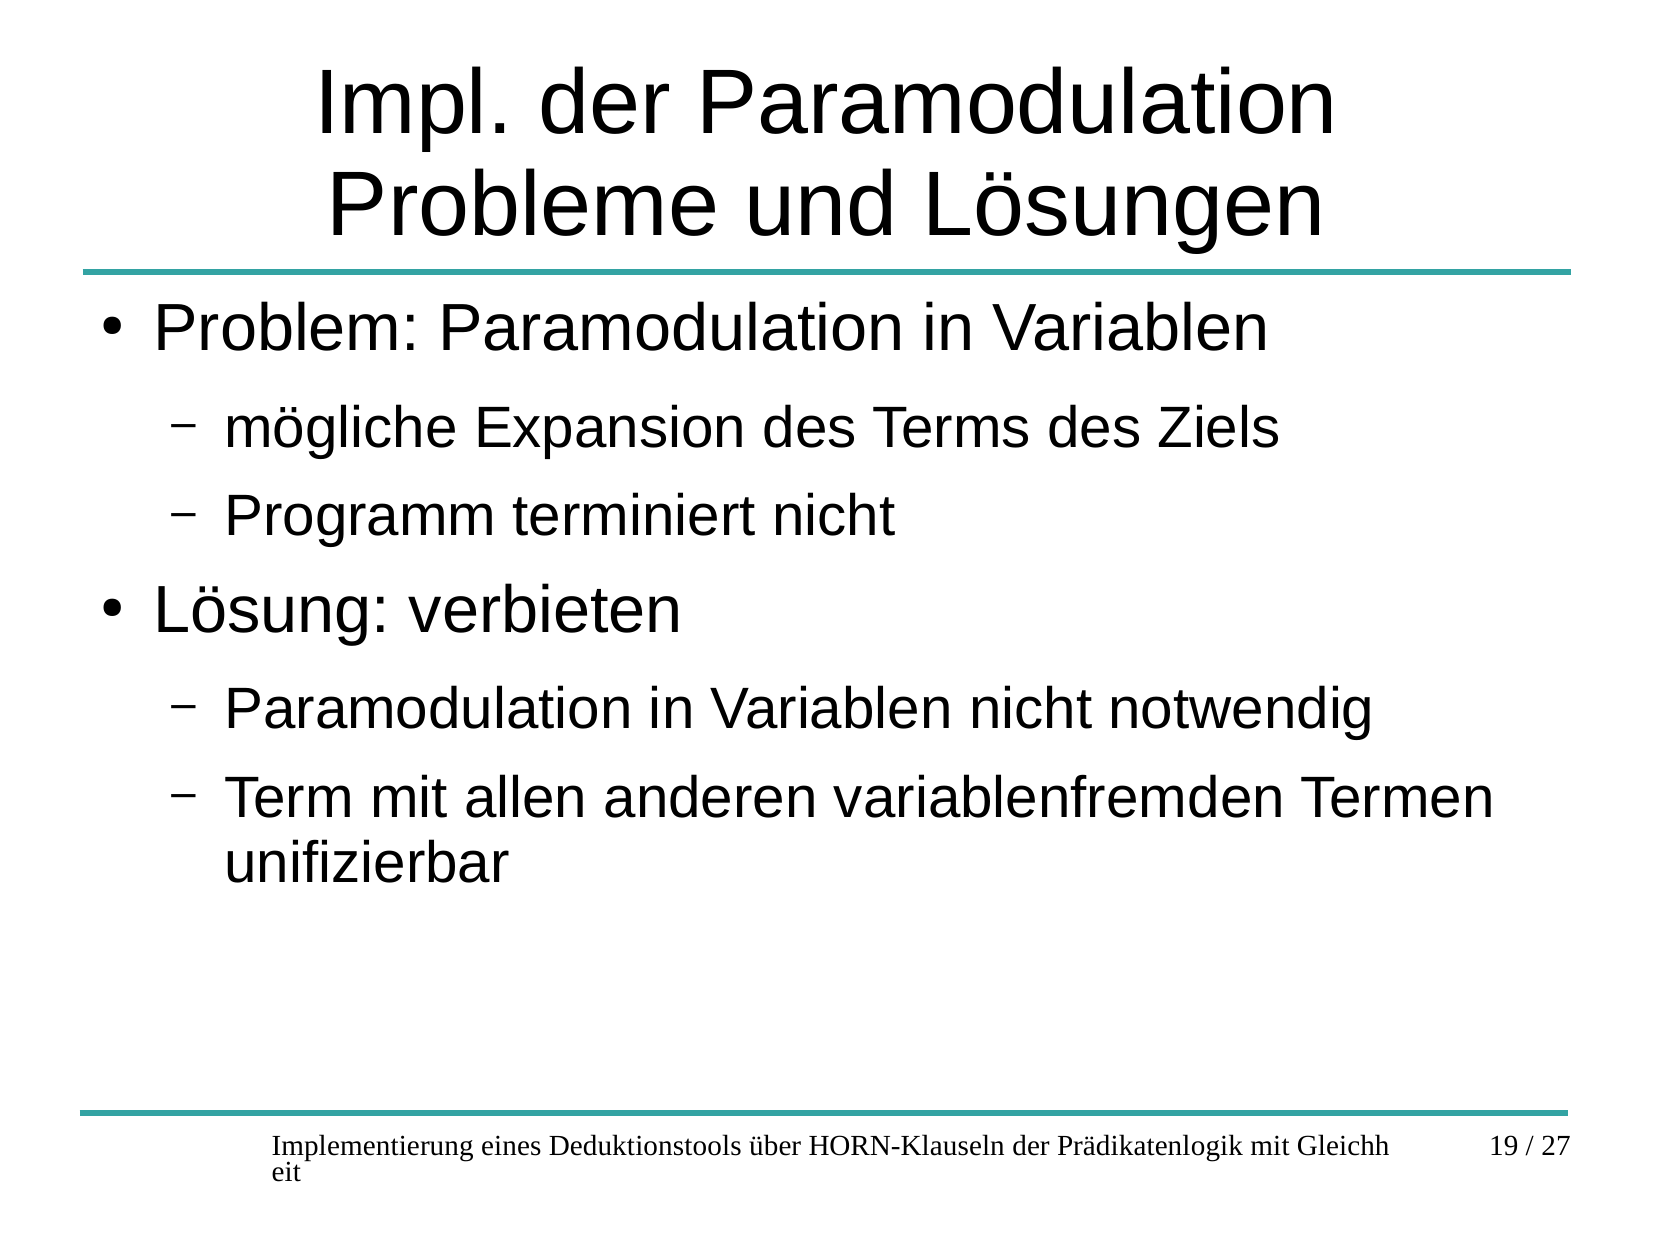

# Impl. der Paramodulation Probleme und Lösungen
Problem: Paramodulation in Variablen
mögliche Expansion des Terms des Ziels
Programm terminiert nicht
Lösung: verbieten
Paramodulation in Variablen nicht notwendig
Term mit allen anderen variablenfremden Termen unifizierbar
Implementierung eines Deduktionstools über HORN-Klauseln der Prädikatenlogik mit Gleichheit
19